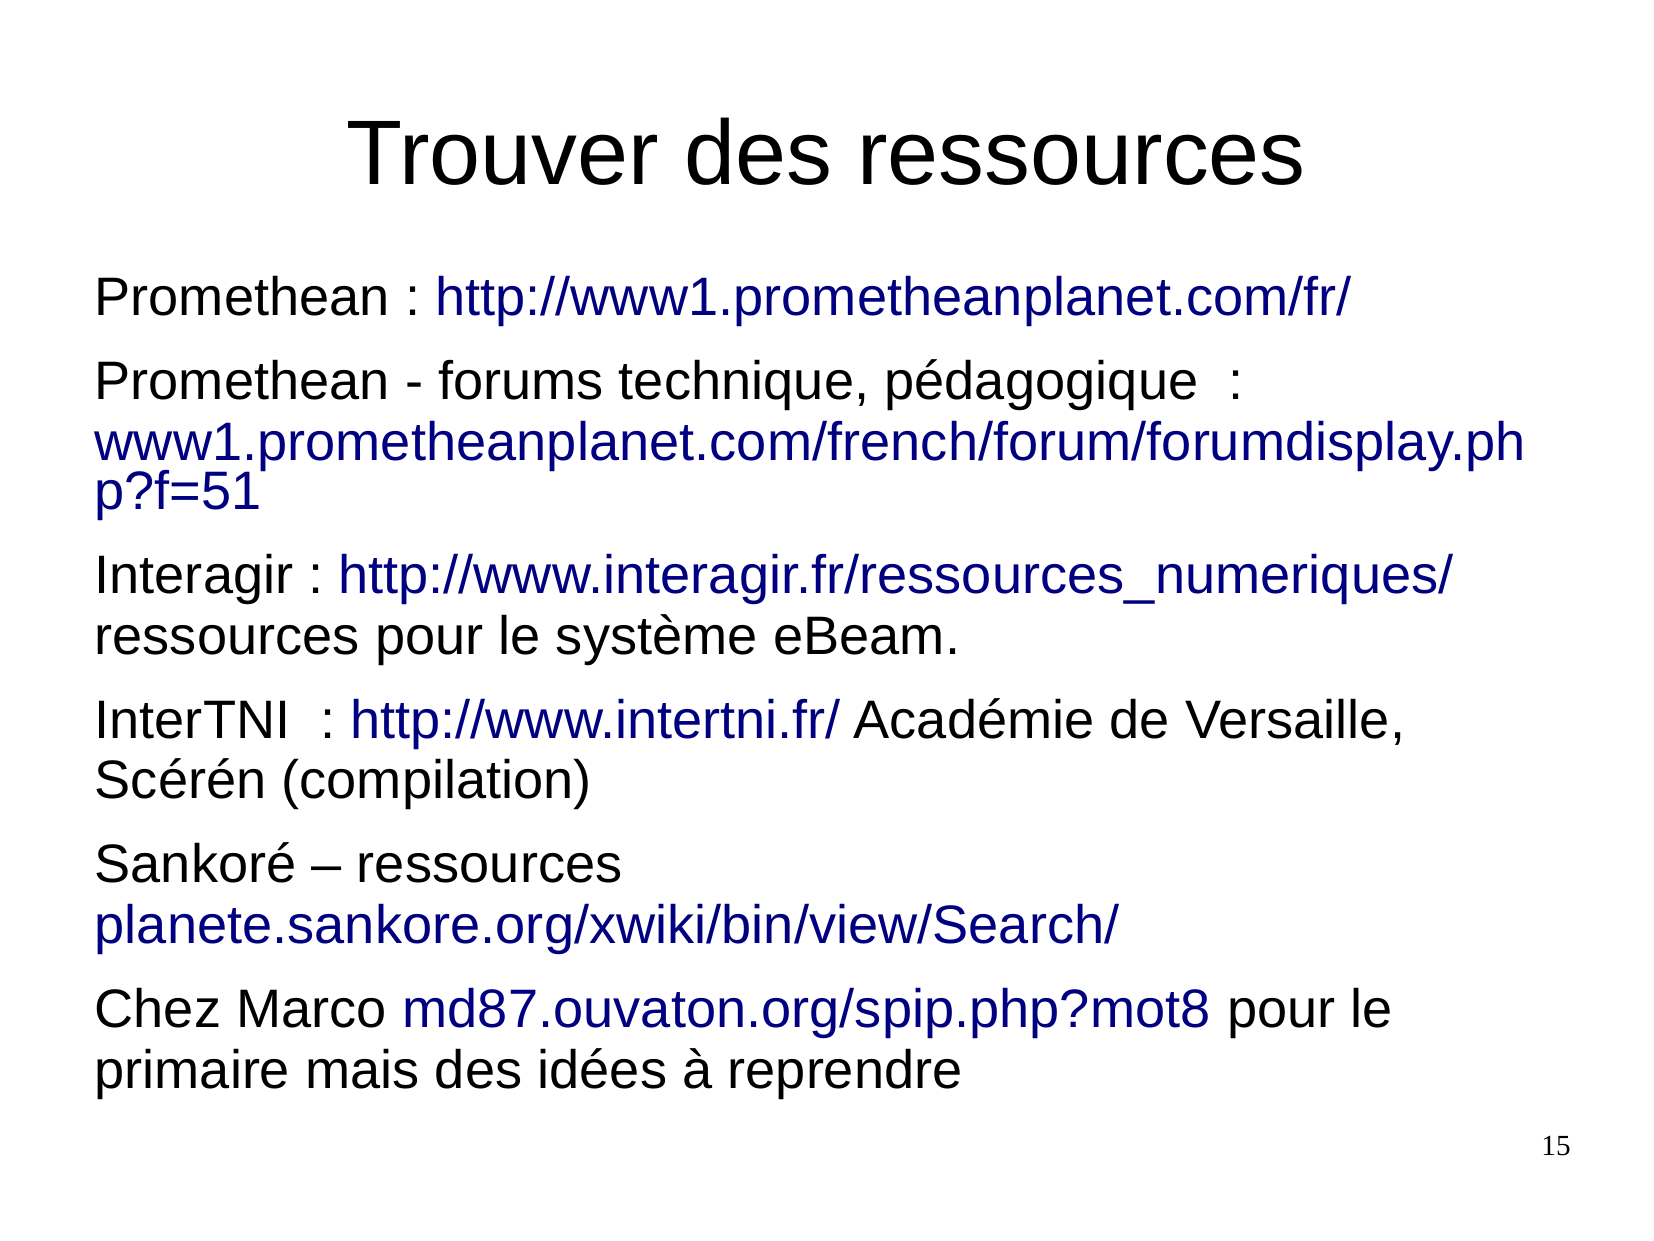

# Trouver des ressources
Promethean : http://www1.prometheanplanet.com/fr/
Promethean - forums technique, pédagogique  : www1.prometheanplanet.com/french/forum/forumdisplay.php?f=51
Interagir : http://www.interagir.fr/ressources_numeriques/ ressources pour le système eBeam.
InterTNI  : http://www.intertni.fr/ Académie de Versaille, Scérén (compilation)
Sankoré – ressources planete.sankore.org/xwiki/bin/view/Search/
Chez Marco md87.ouvaton.org/spip.php?mot8 pour le primaire mais des idées à reprendre
15